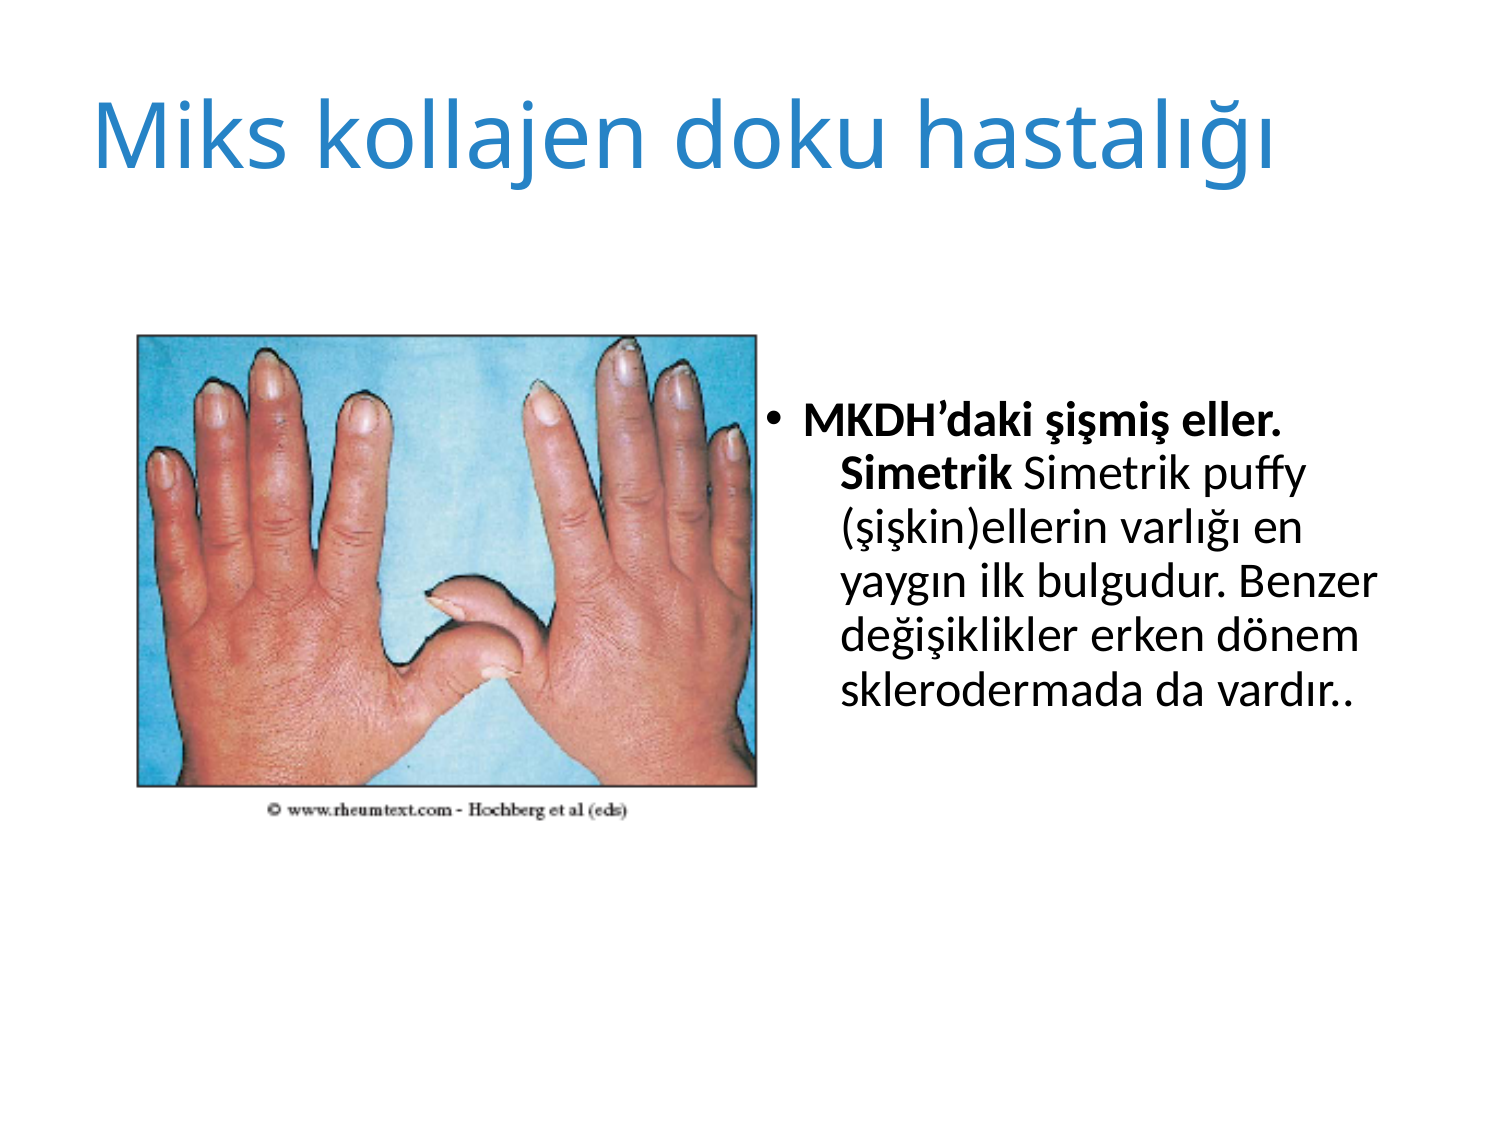

# Miks kollajen doku hastalığı
MKDH’daki şişmiş eller. Simetrik Simetrik puffy (şişkin)ellerin varlığı en yaygın ilk bulgudur. Benzer değişiklikler erken dönem sklerodermada da vardır..